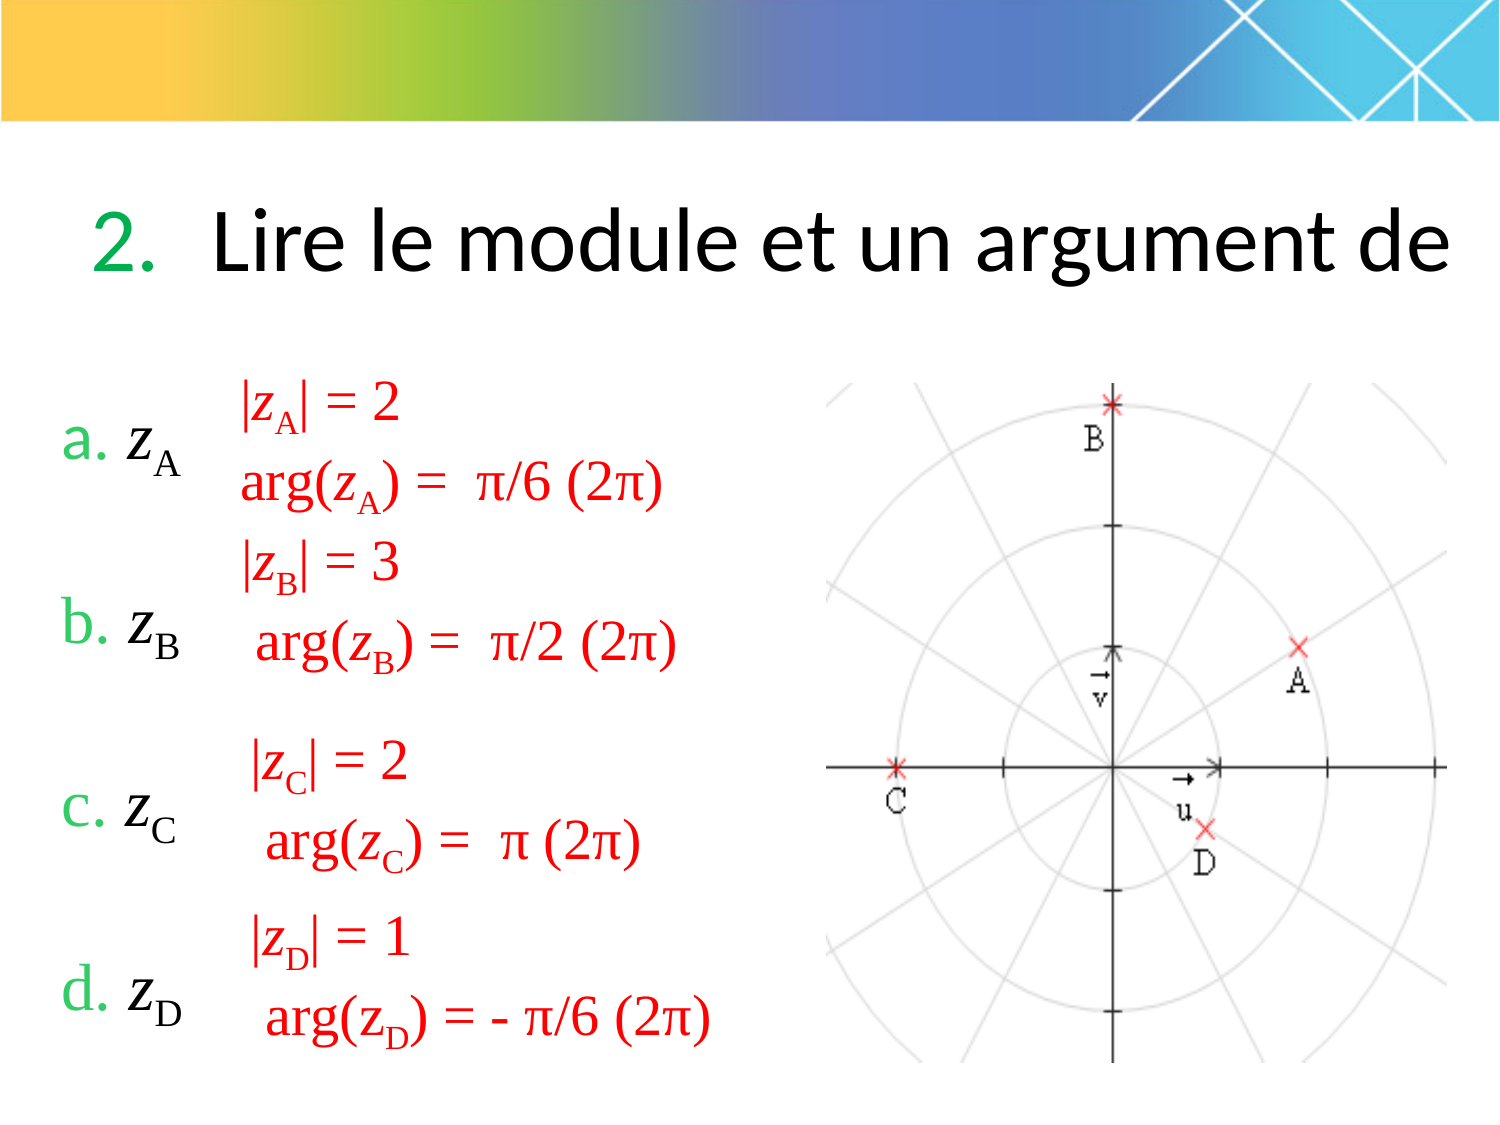

# Lire le module et un argument de
|zA| = 2
arg(zA) = π/6 (2π)
a. zA
b. zB
c. zC
d. zD
|zB| = 3
 arg(zB) = π/2 (2π)
|zC| = 2
 arg(zC) = π (2π)
|zD| = 1
 arg(zD) = - π/6 (2π)